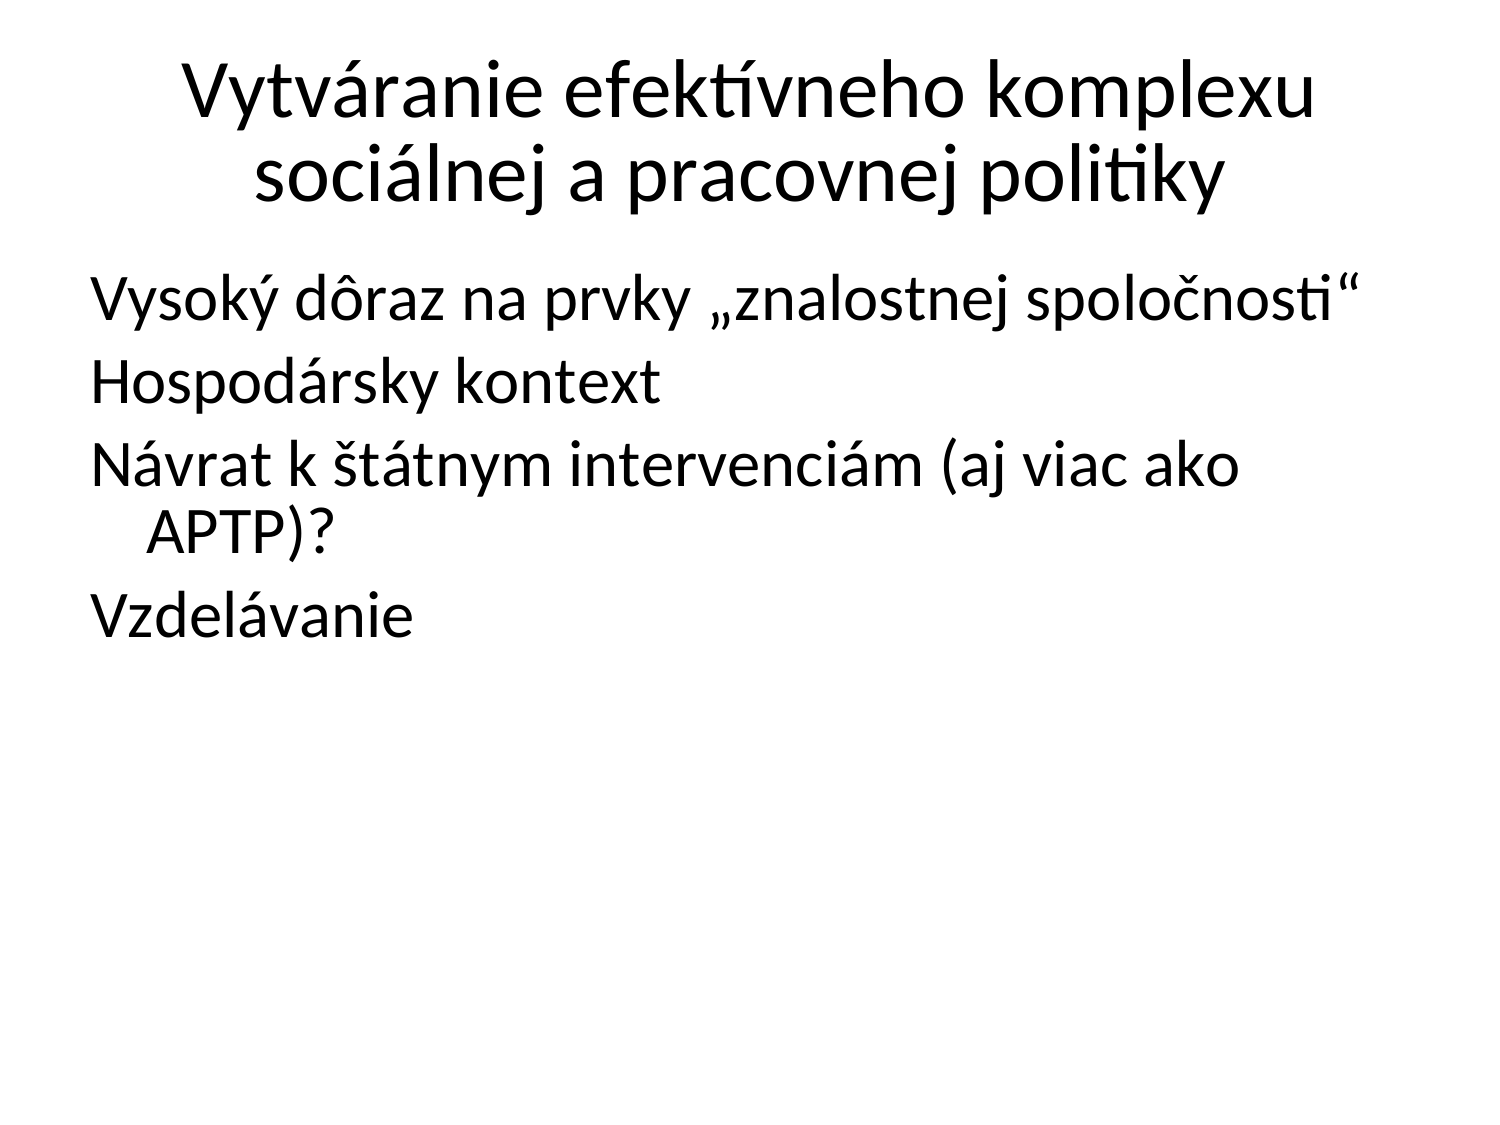

# Vytváranie efektívneho komplexu sociálnej a pracovnej politiky
Vysoký dôraz na prvky „znalostnej spoločnosti“
Hospodársky kontext
Návrat k štátnym intervenciám (aj viac ako APTP)?
Vzdelávanie